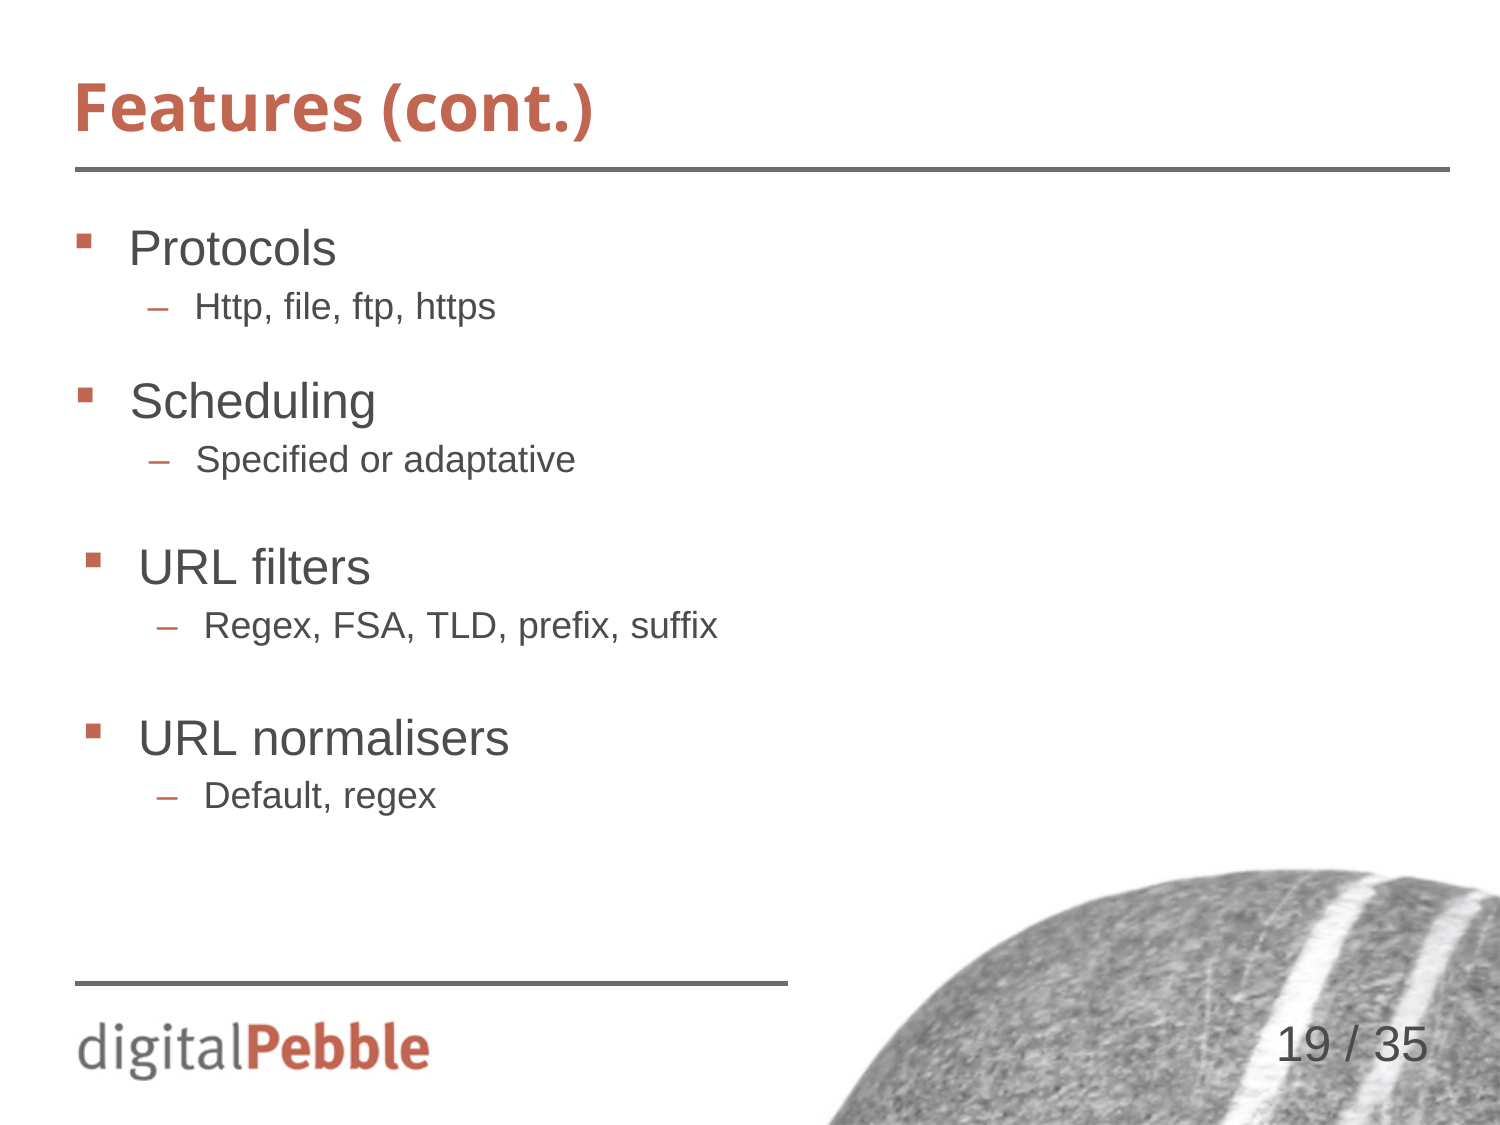

# Features (cont.)
Protocols
Http, file, ftp, https
Scheduling
Specified or adaptative
URL filters
Regex, FSA, TLD, prefix, suffix
URL normalisers
Default, regex